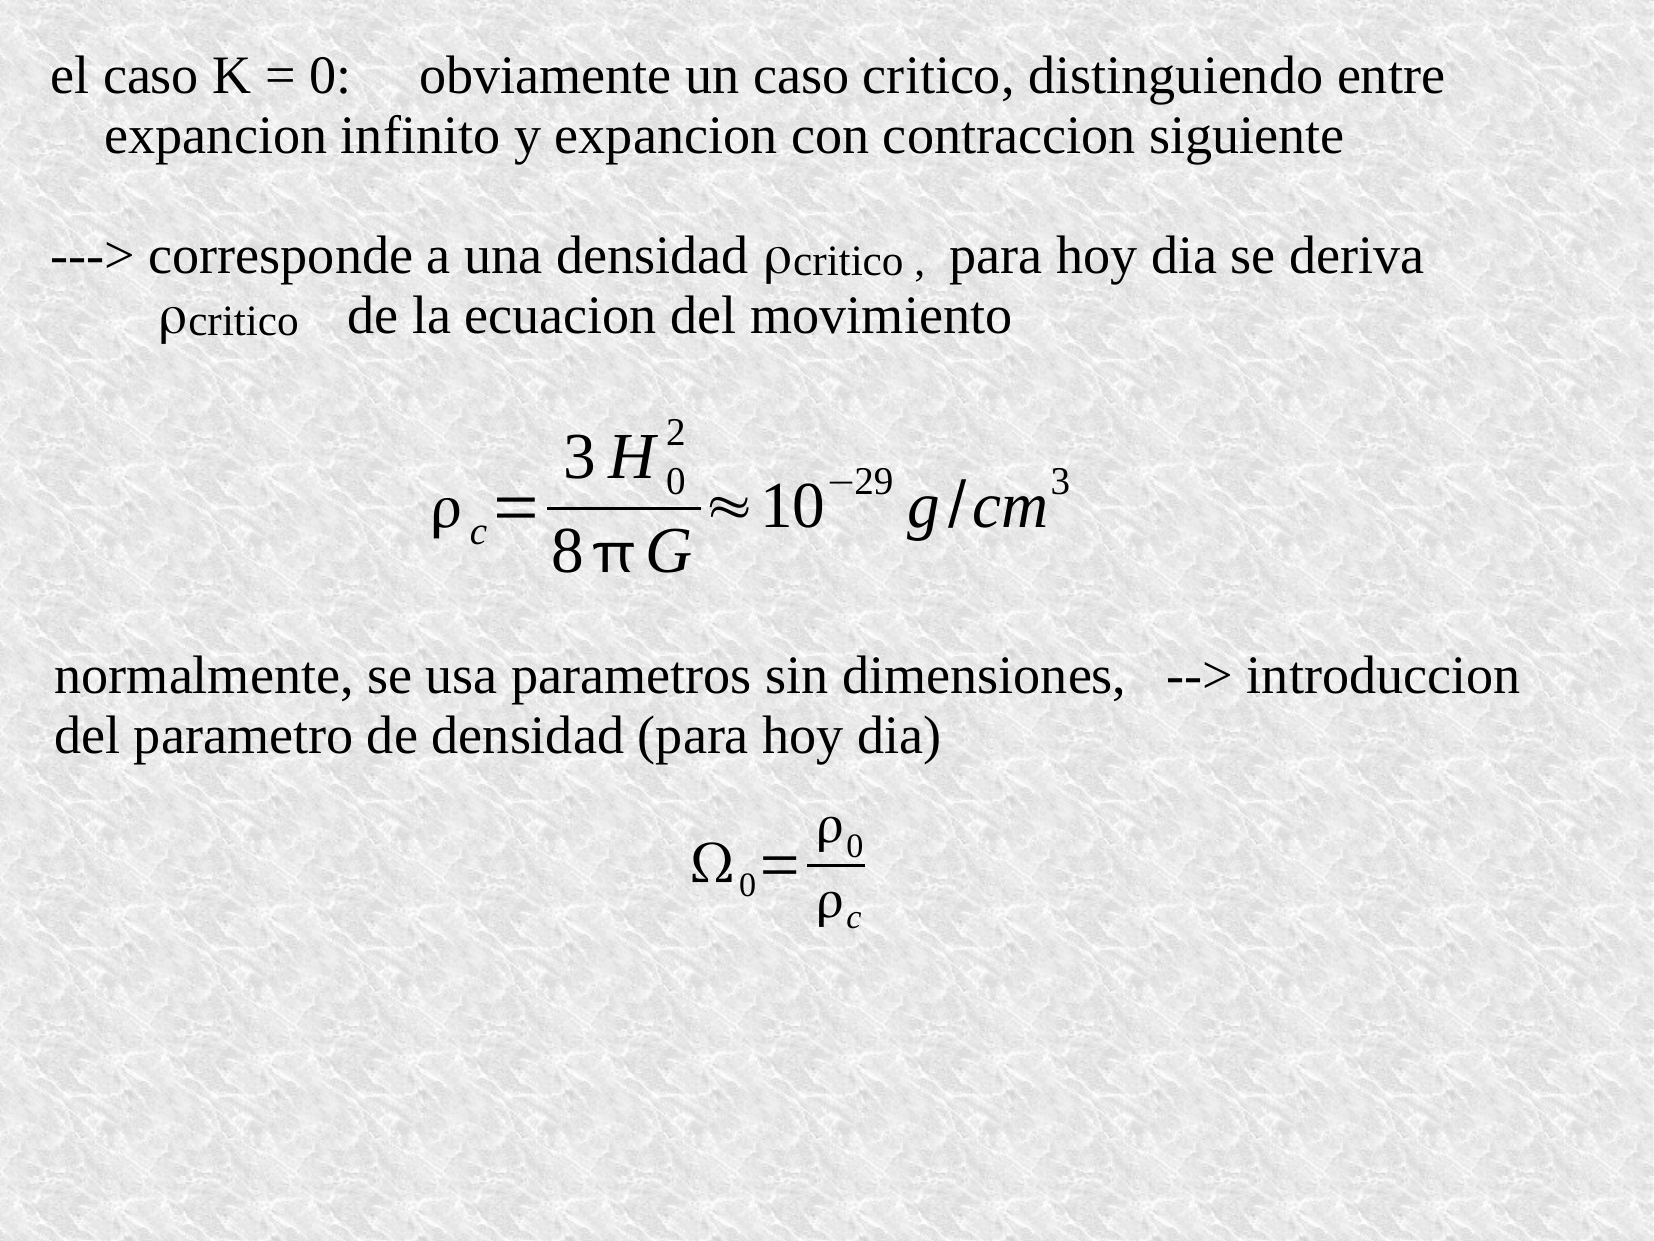

el caso K = 0: obviamente un caso critico, distinguiendo entre
 expancion infinito y expancion con contraccion siguiente
---> corresponde a una densidad critico , para hoy dia se deriva
 critico de la ecuacion del movimiento
normalmente, se usa parametros sin dimensiones, --> introduccion
del parametro de densidad (para hoy dia)